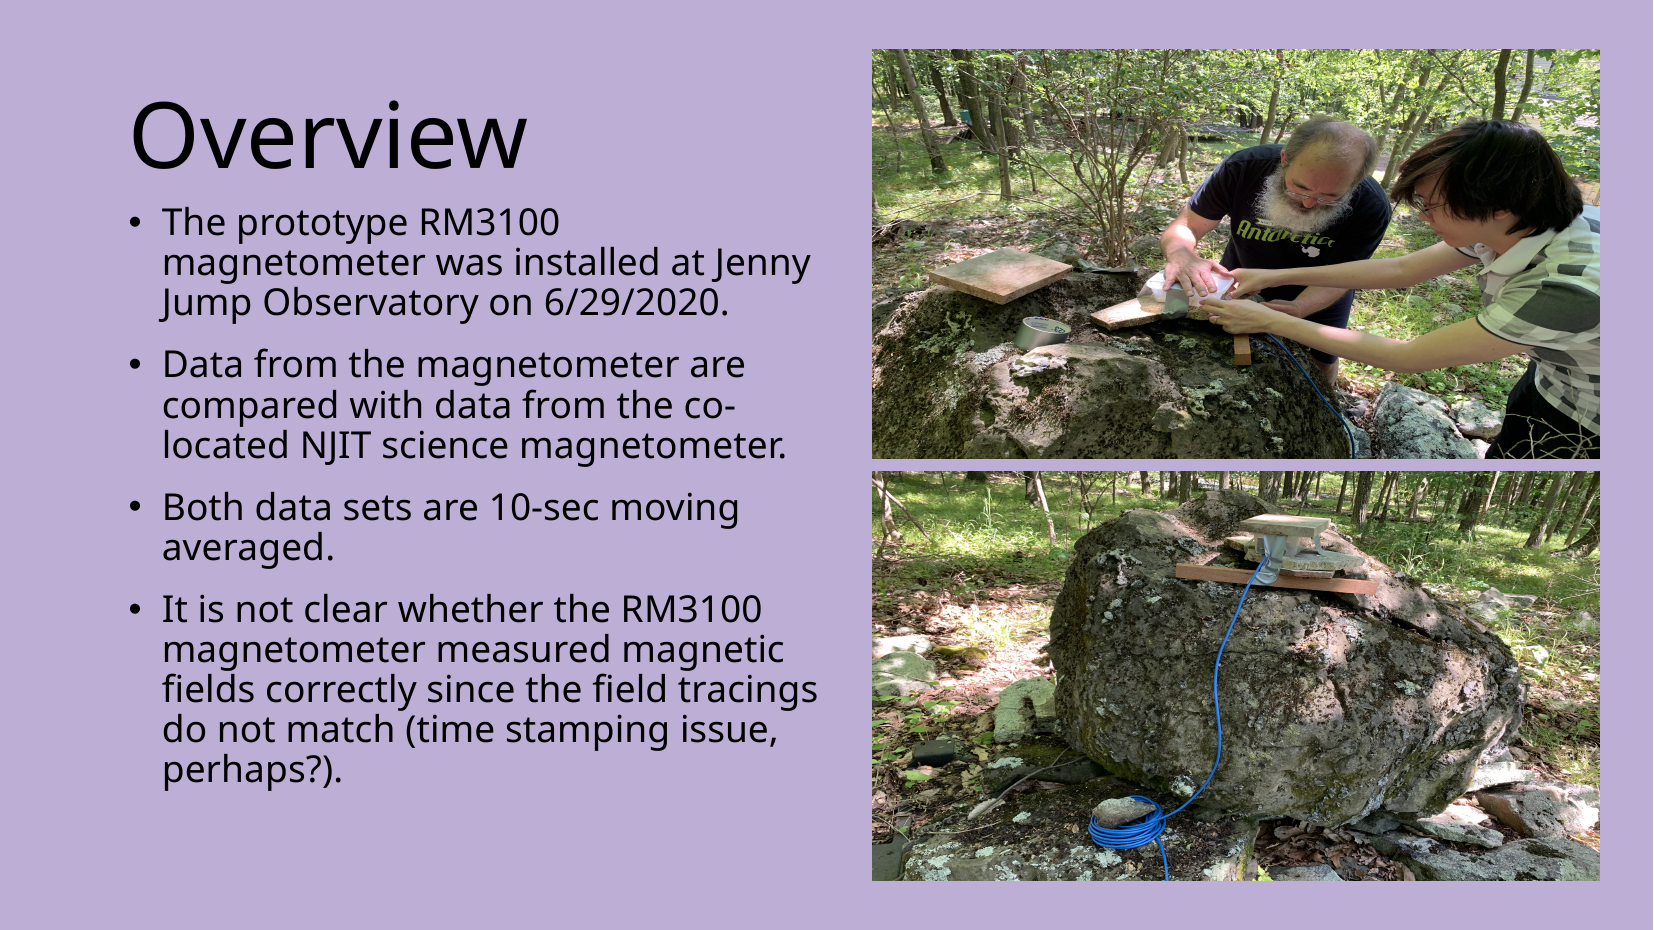

# Overview
The prototype RM3100 magnetometer was installed at Jenny Jump Observatory on 6/29/2020.
Data from the magnetometer are compared with data from the co-located NJIT science magnetometer.
Both data sets are 10-sec moving averaged.
It is not clear whether the RM3100 magnetometer measured magnetic fields correctly since the field tracings do not match (time stamping issue, perhaps?).